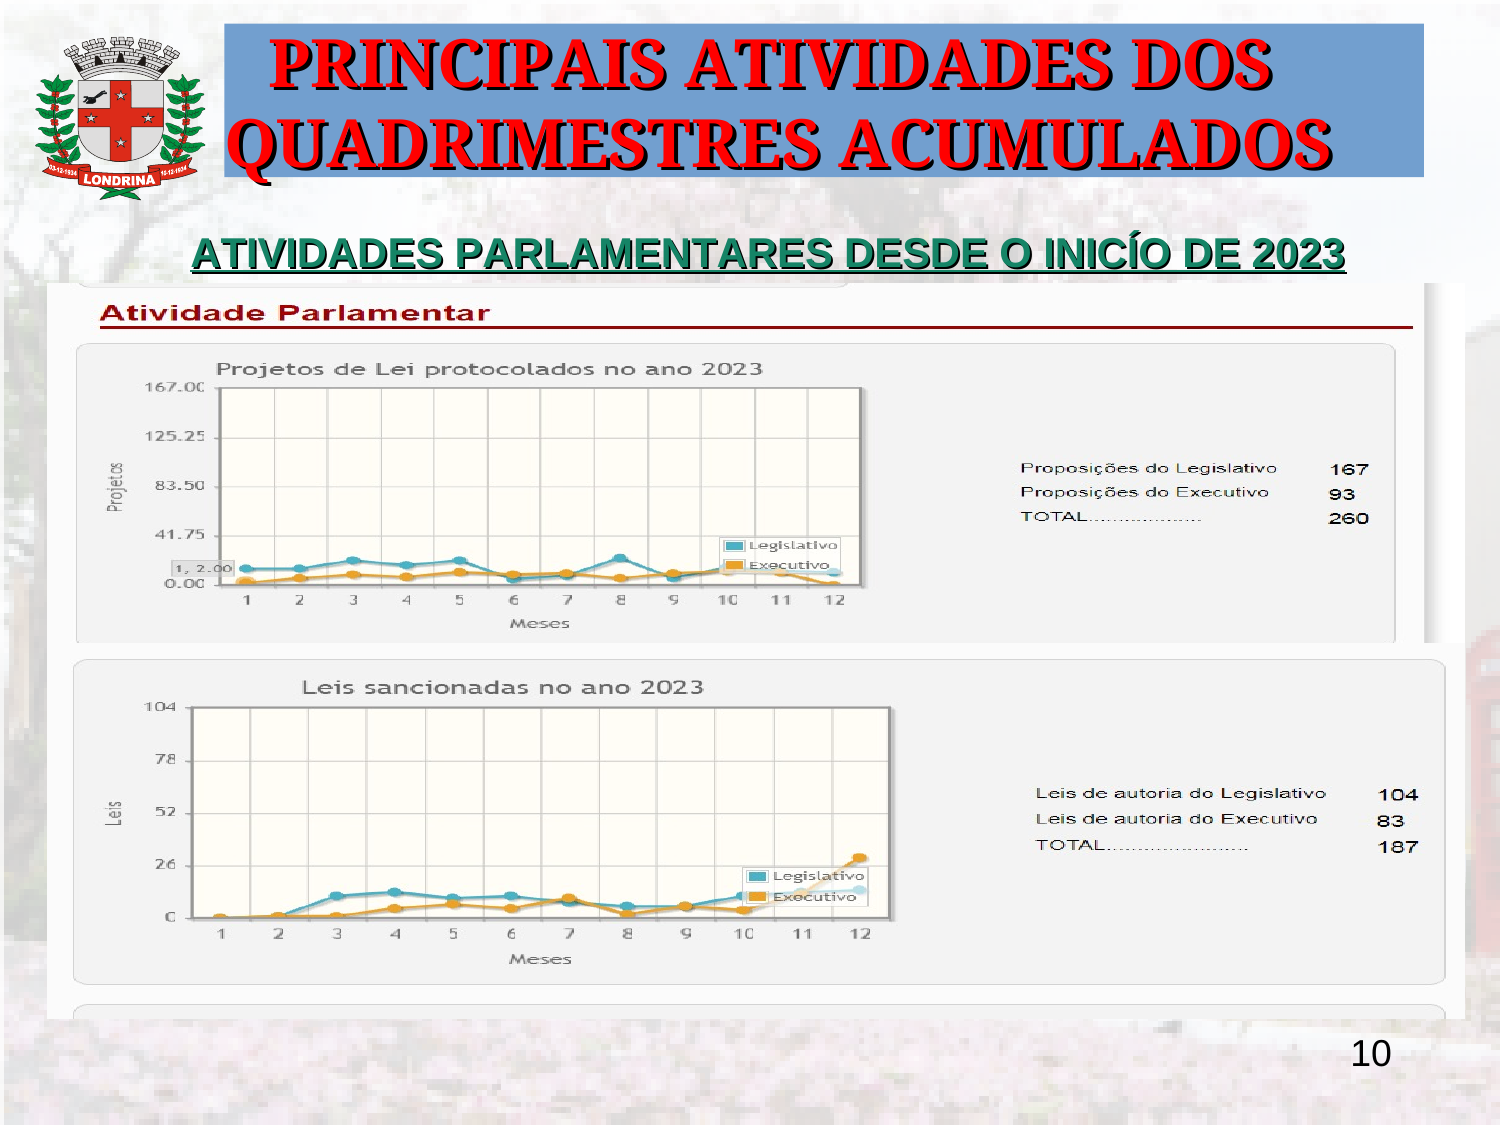

PRINCIPAIS ATIVIDADES DOS QUADRIMESTRES ACUMULADOS
ATIVIDADES PARLAMENTARES DESDE O INICÍO DE 2023